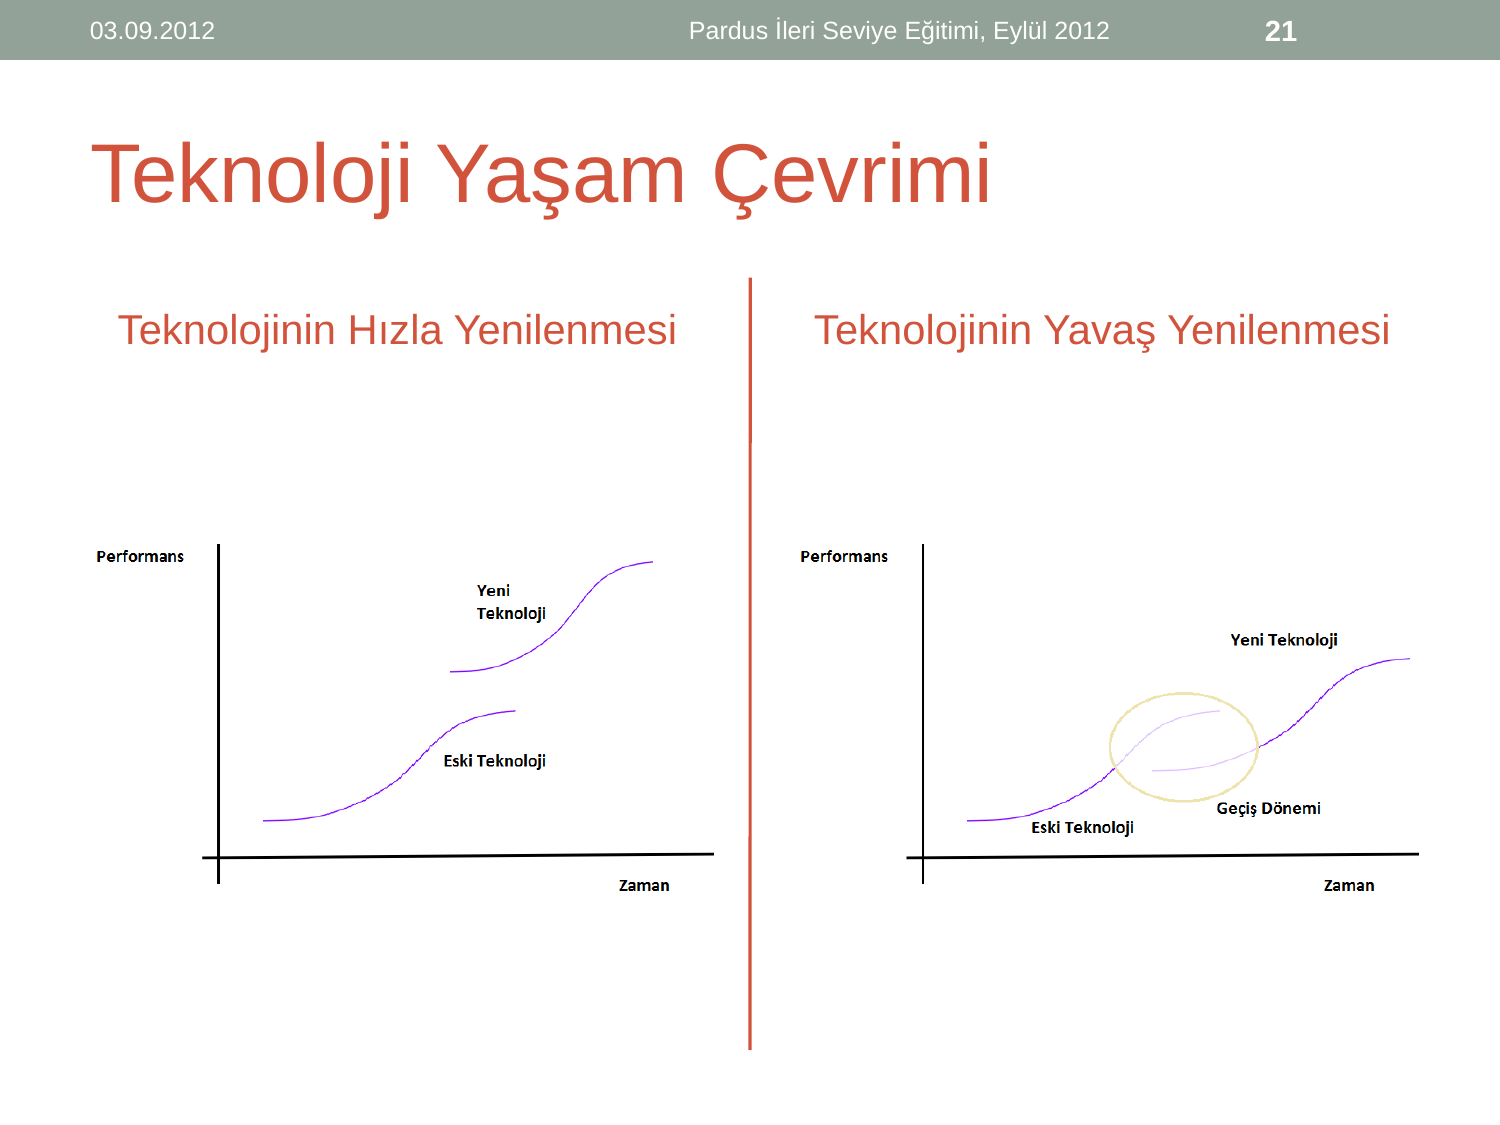

03.09.2012
Pardus İleri Seviye Eğitimi, Eylül 2012
# Teknoloji Yaşam Çevrimi
Teknolojinin Hızla Yenilenmesi
Teknolojinin Yavaş Yenilenmesi